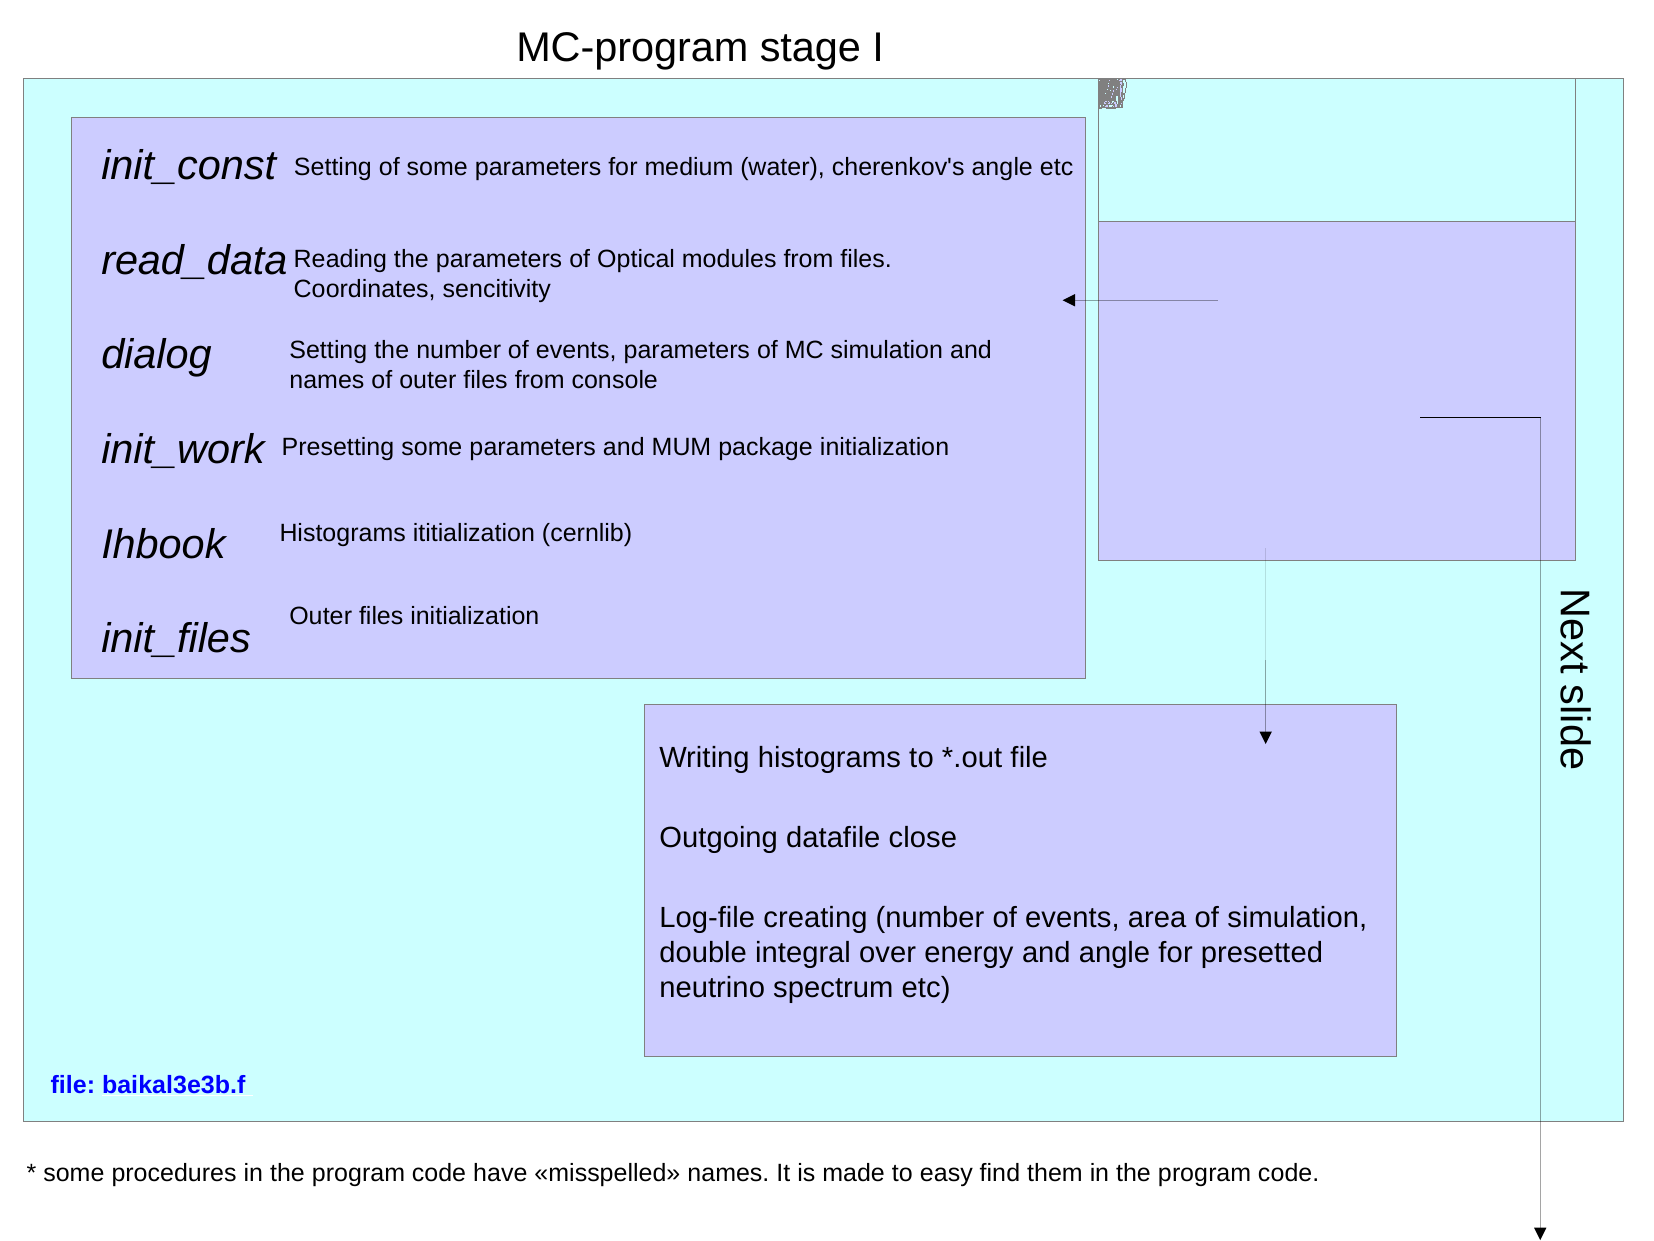

MC-program stage I
init_const
read_data
dialog
init_work
Ihbook
init_files
Setting of some parameters for medium (water), cherenkov's angle etc
Reading the parameters of Optical modules from files.
Coordinates, sencitivity
Setting the number of events, parameters of MC simulation and
names of outer files from console
Presetting some parameters and MUM package initialization
Histograms ititialization (cernlib)
Outer files initialization
Writing histograms to *.out file
Outgoing datafile close
Log-file creating (number of events, area of simulation,
double integral over energy and angle for presetted
neutrino spectrum etc)
Next slide
file: baikal3e3b.f
* some procedures in the program code have «misspelled» names. It is made to easy find them in the program code.